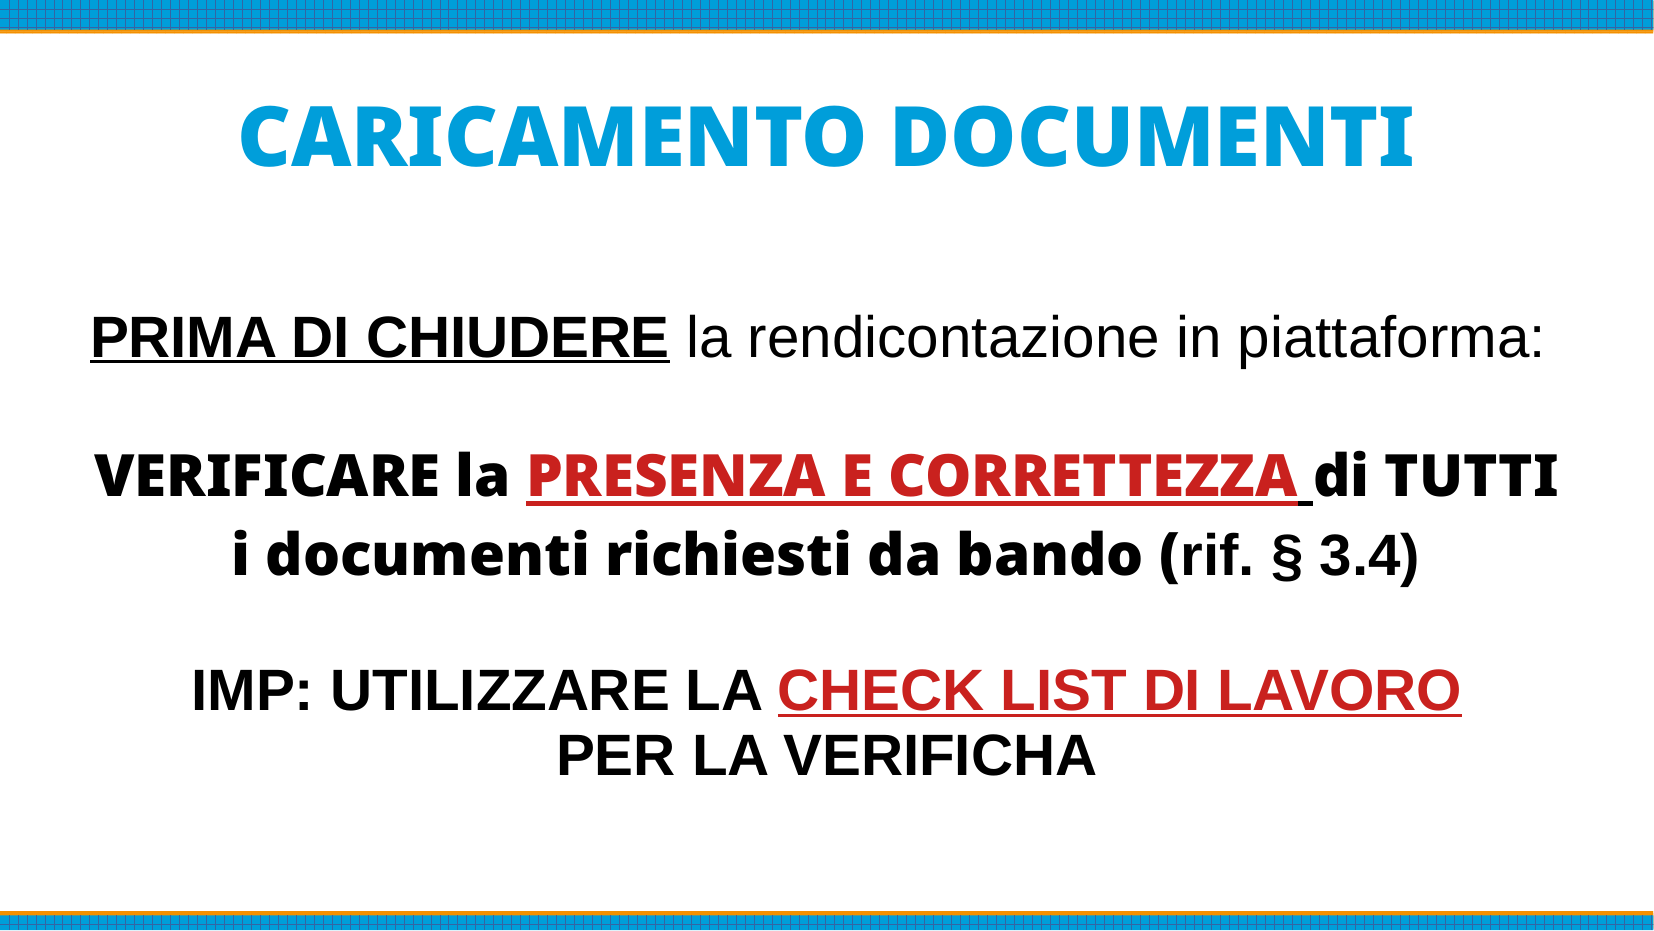

# CARICAMENTO DOCUMENTI
PRIMA DI CHIUDERE la rendicontazione in piattaforma:
VERIFICARE la PRESENZA E CORRETTEZZA di TUTTI
 i documenti richiesti da bando (rif. § 3.4)
IMP: UTILIZZARE LA CHECK LIST DI LAVORO
PER LA VERIFICHA